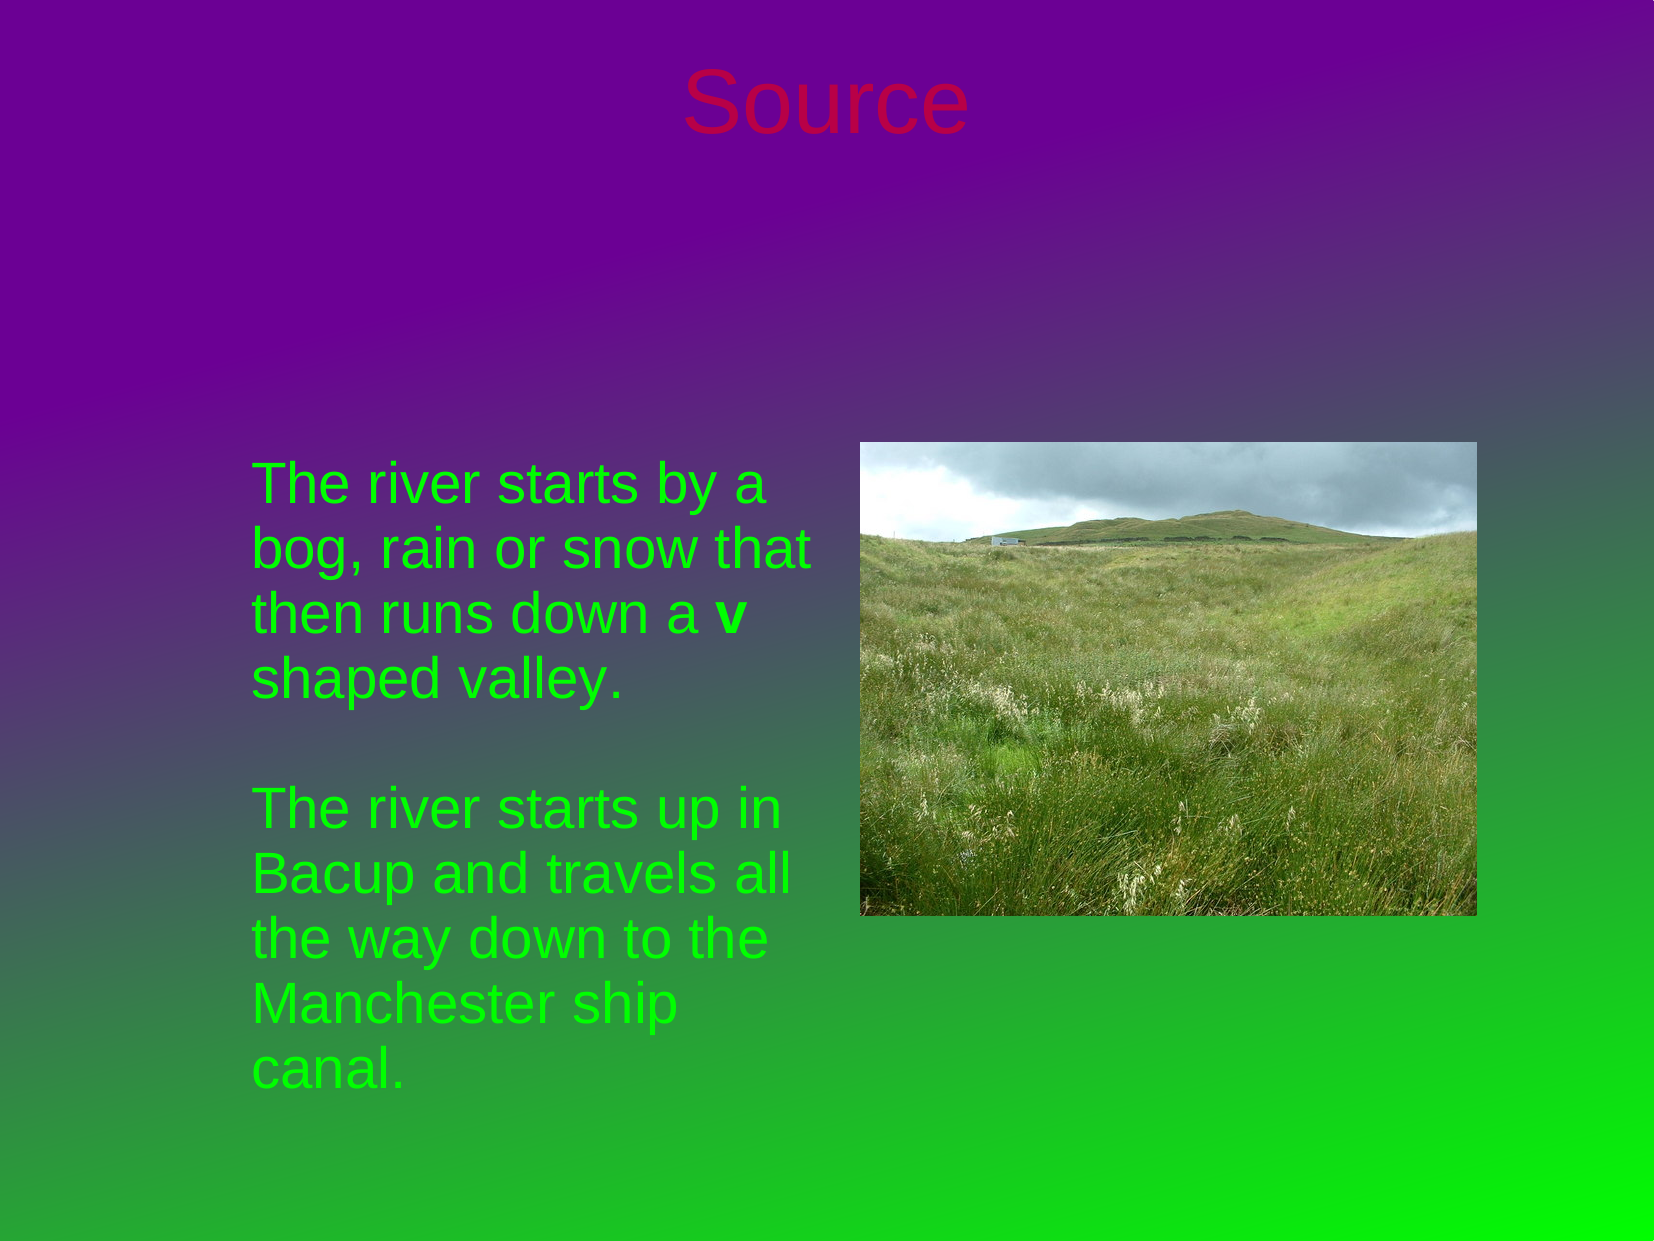

# Source
The river starts by a bog, rain or snow that then runs down a v shaped valley.
The river starts up in Bacup and travels all the way down to the Manchester ship canal.